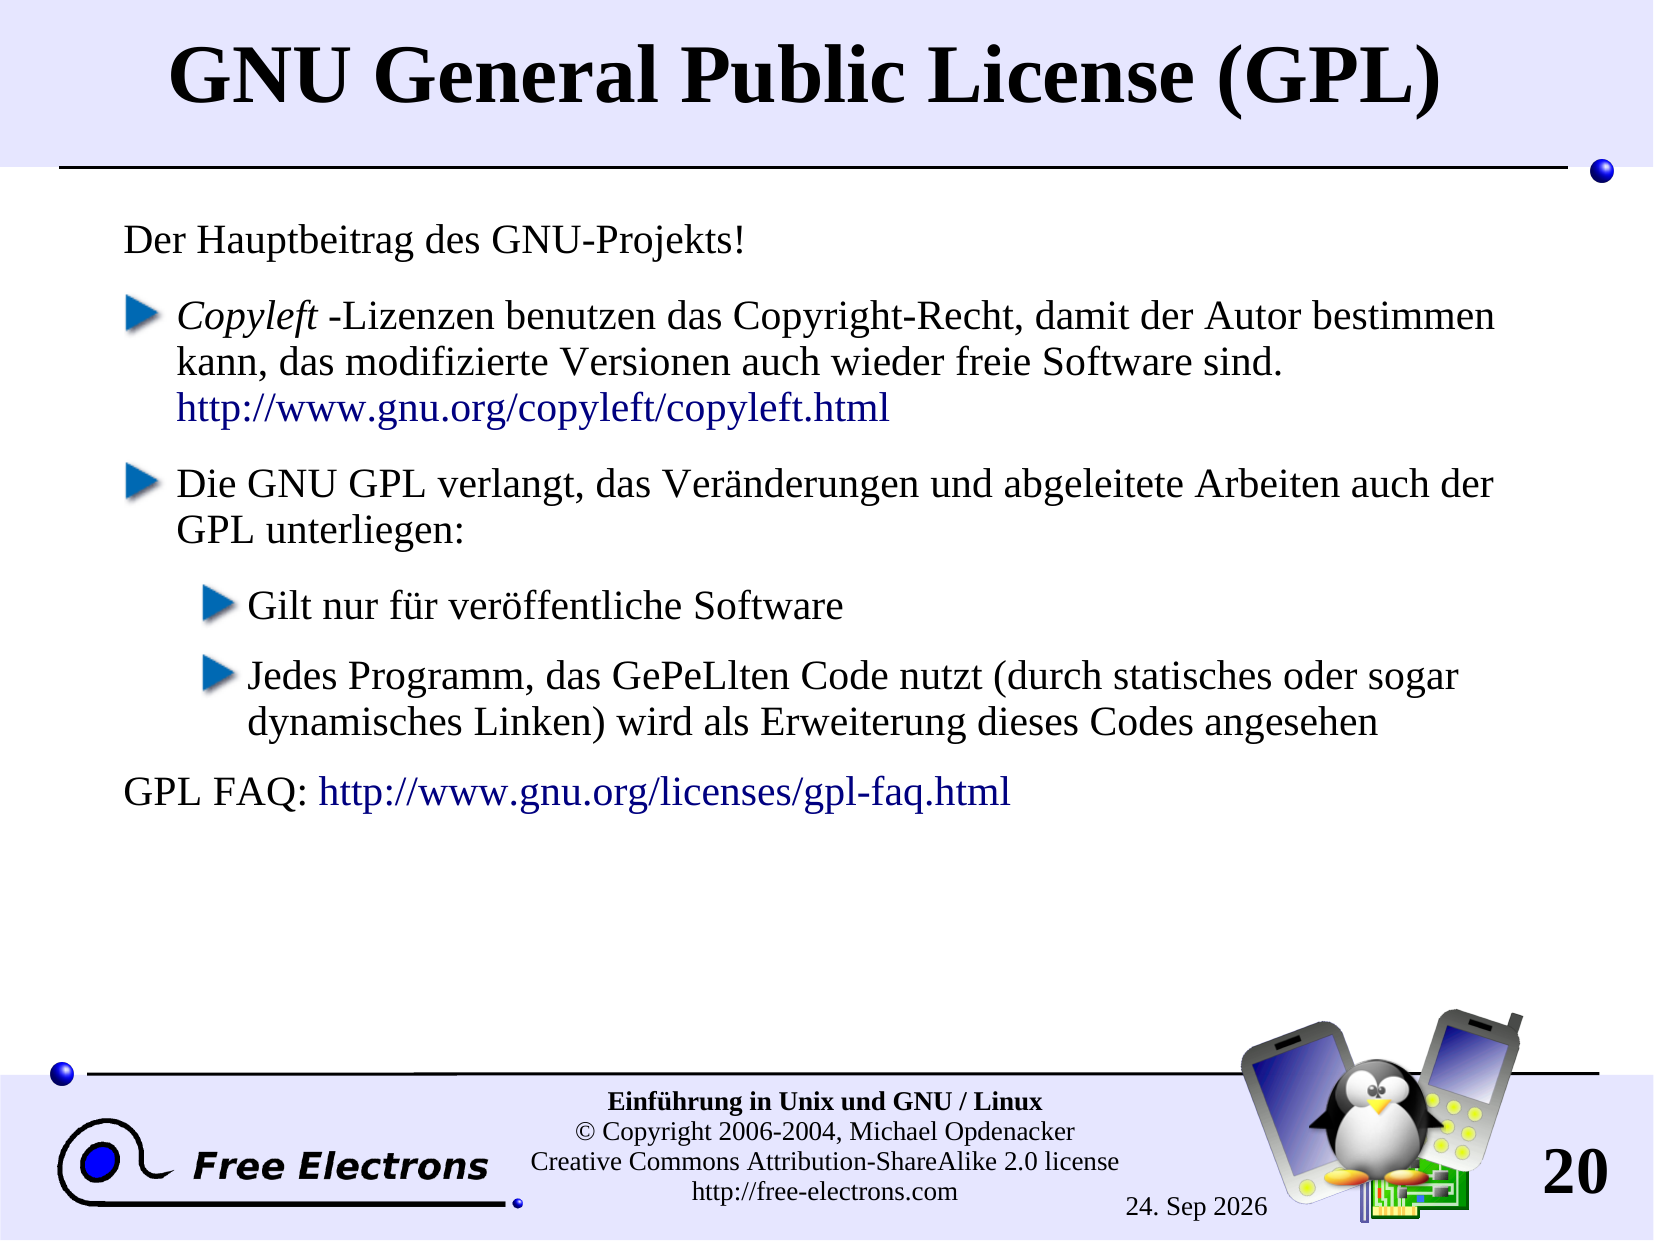

# GNU General Public License (GPL)
Der Hauptbeitrag des GNU-Projekts!
Copyleft -Lizenzen benutzen das Copyright-Recht, damit der Autor bestimmen kann, das modifizierte Versionen auch wieder freie Software sind.
http://www.gnu.org/copyleft/copyleft.html
Die GNU GPL verlangt, das Veränderungen und abgeleitete Arbeiten auch der GPL unterliegen:
Gilt nur für veröffentliche Software
Jedes Programm, das GePeLlten Code nutzt (durch statisches oder sogar dynamisches Linken) wird als Erweiterung dieses Codes angesehen
GPL FAQ: http://www.gnu.org/licenses/gpl-faq.html